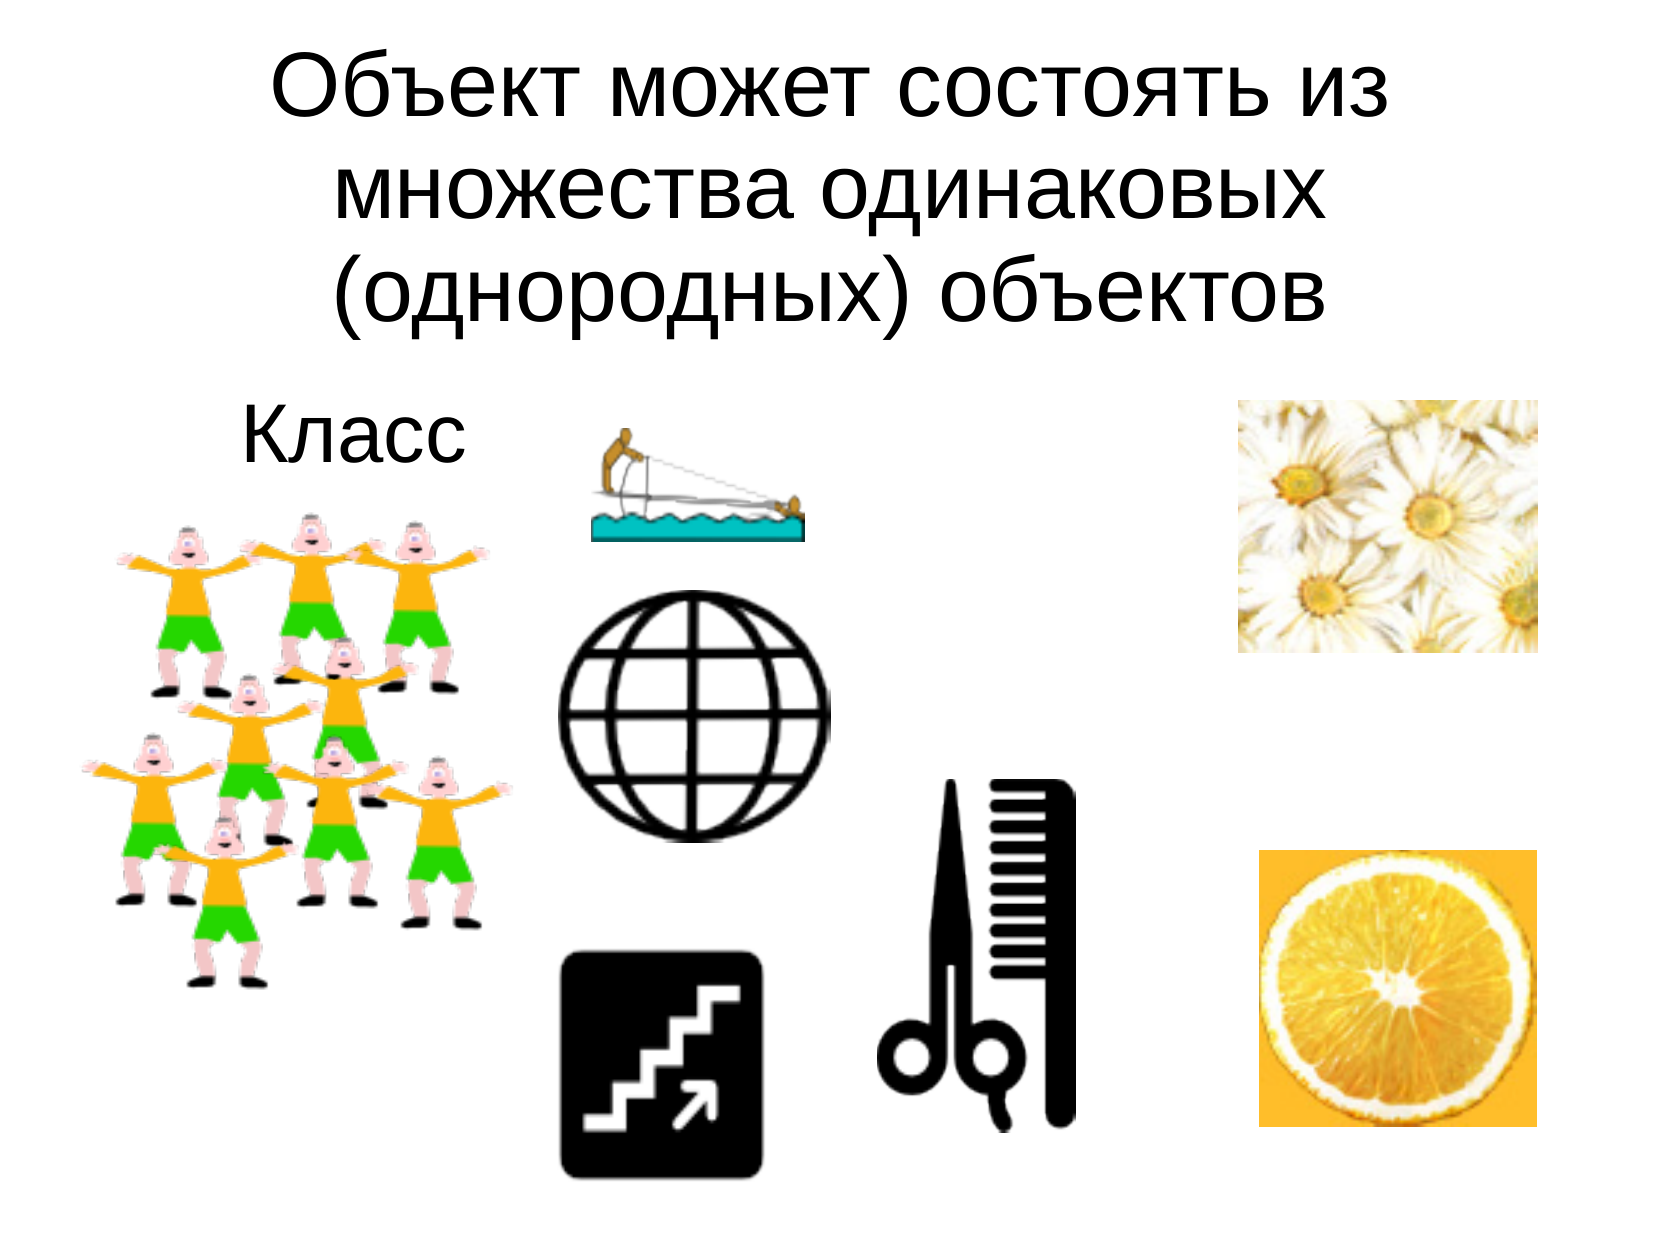

Объект может состоять из множества одинаковых (однородных) объектов
Класс